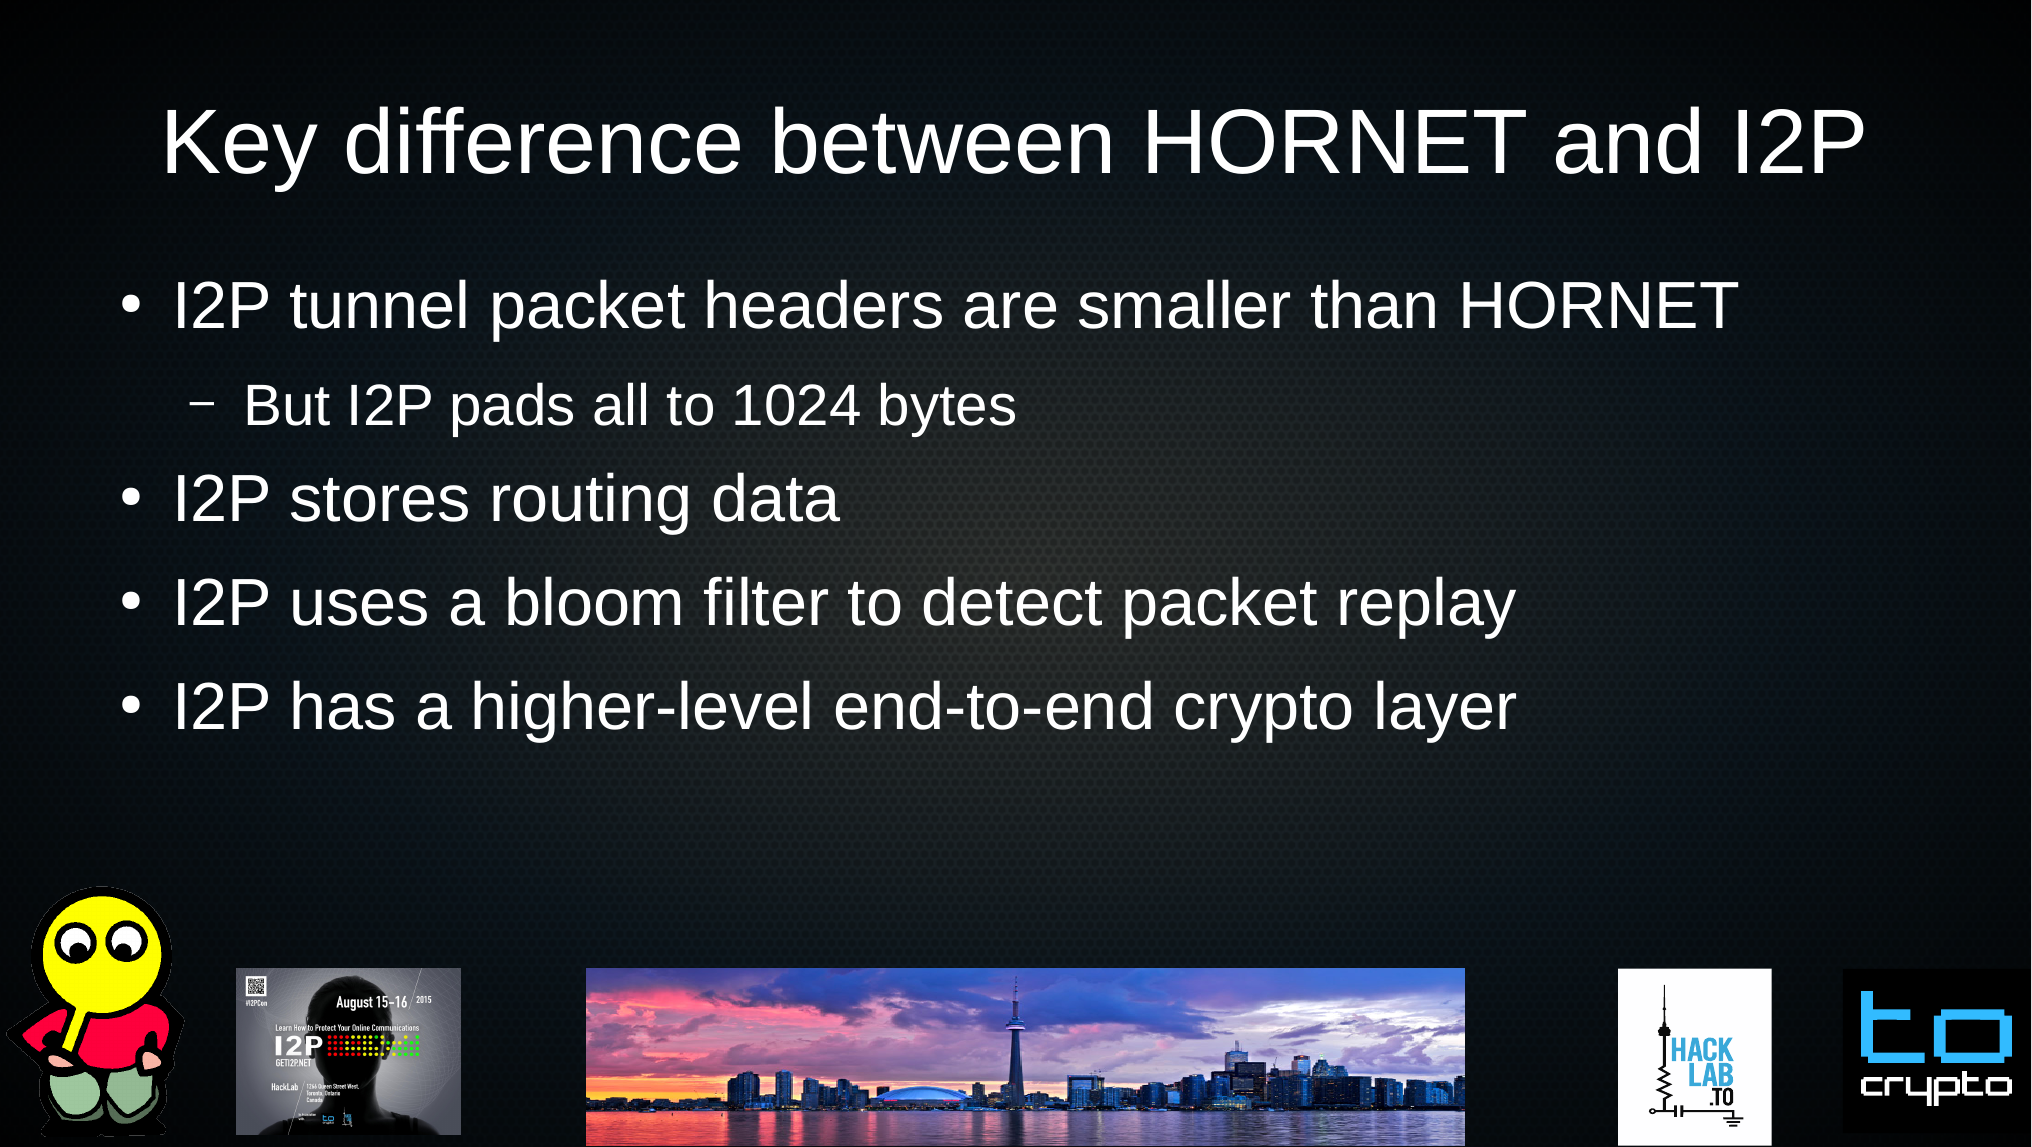

# Key difference between HORNET and I2P
I2P tunnel packet headers are smaller than HORNET
But I2P pads all to 1024 bytes
I2P stores routing data
I2P uses a bloom filter to detect packet replay
I2P has a higher-level end-to-end crypto layer
21